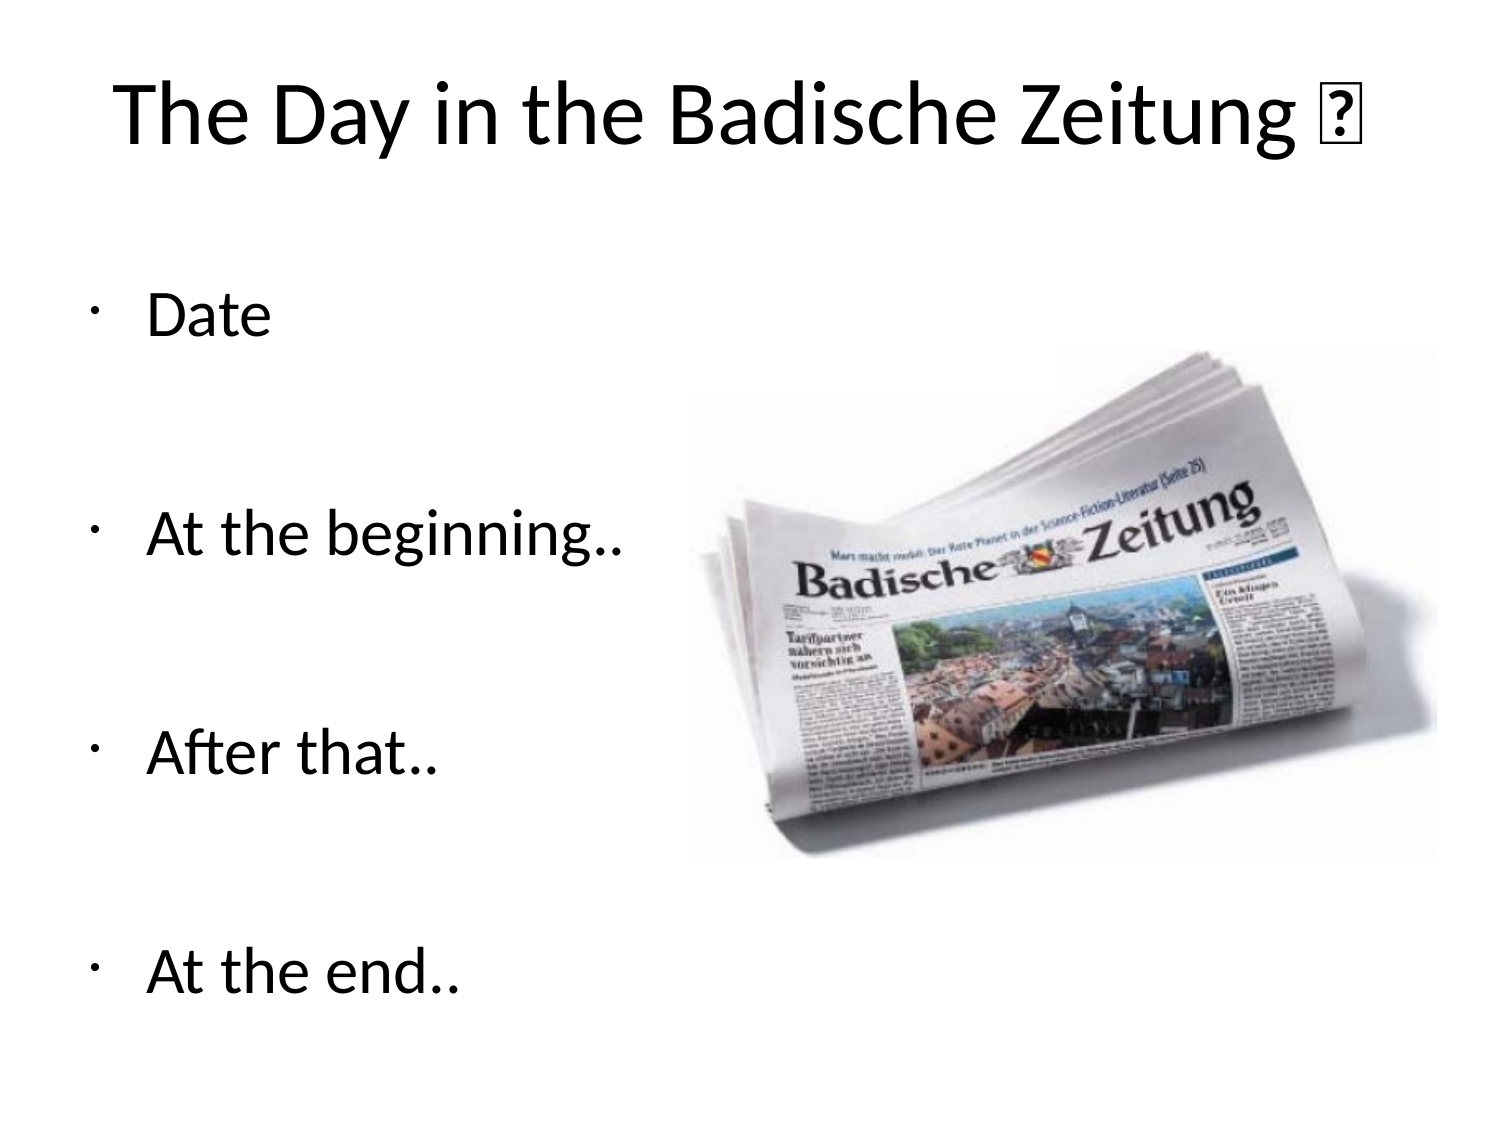

# The Day in the Badische Zeitung 
Date
At the beginning..
After that..
At the end..